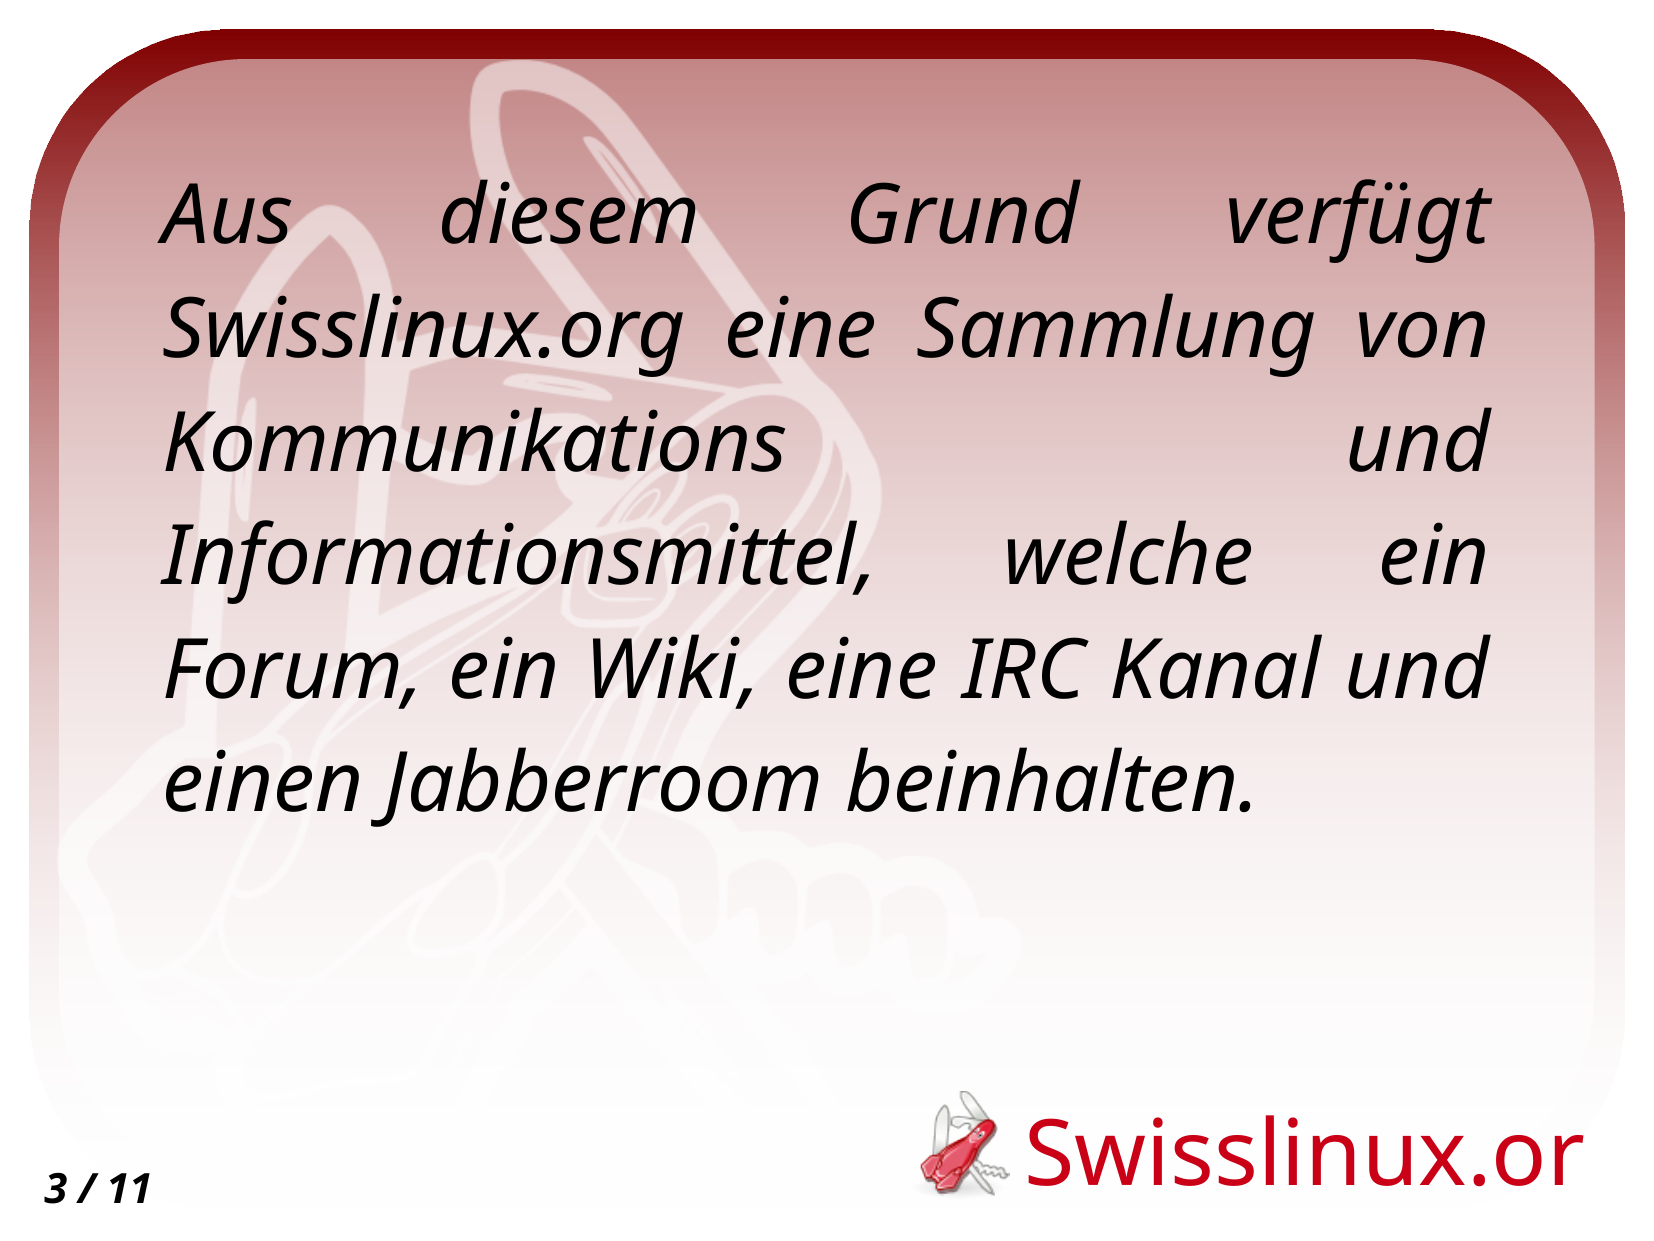

Aus diesem Grund verfügt Swisslinux.org eine Sammlung von Kommunikations und Informationsmittel, welche ein Forum, ein Wiki, eine IRC Kanal und einen Jabberroom beinhalten.
Swisslinux.org
3 / 11